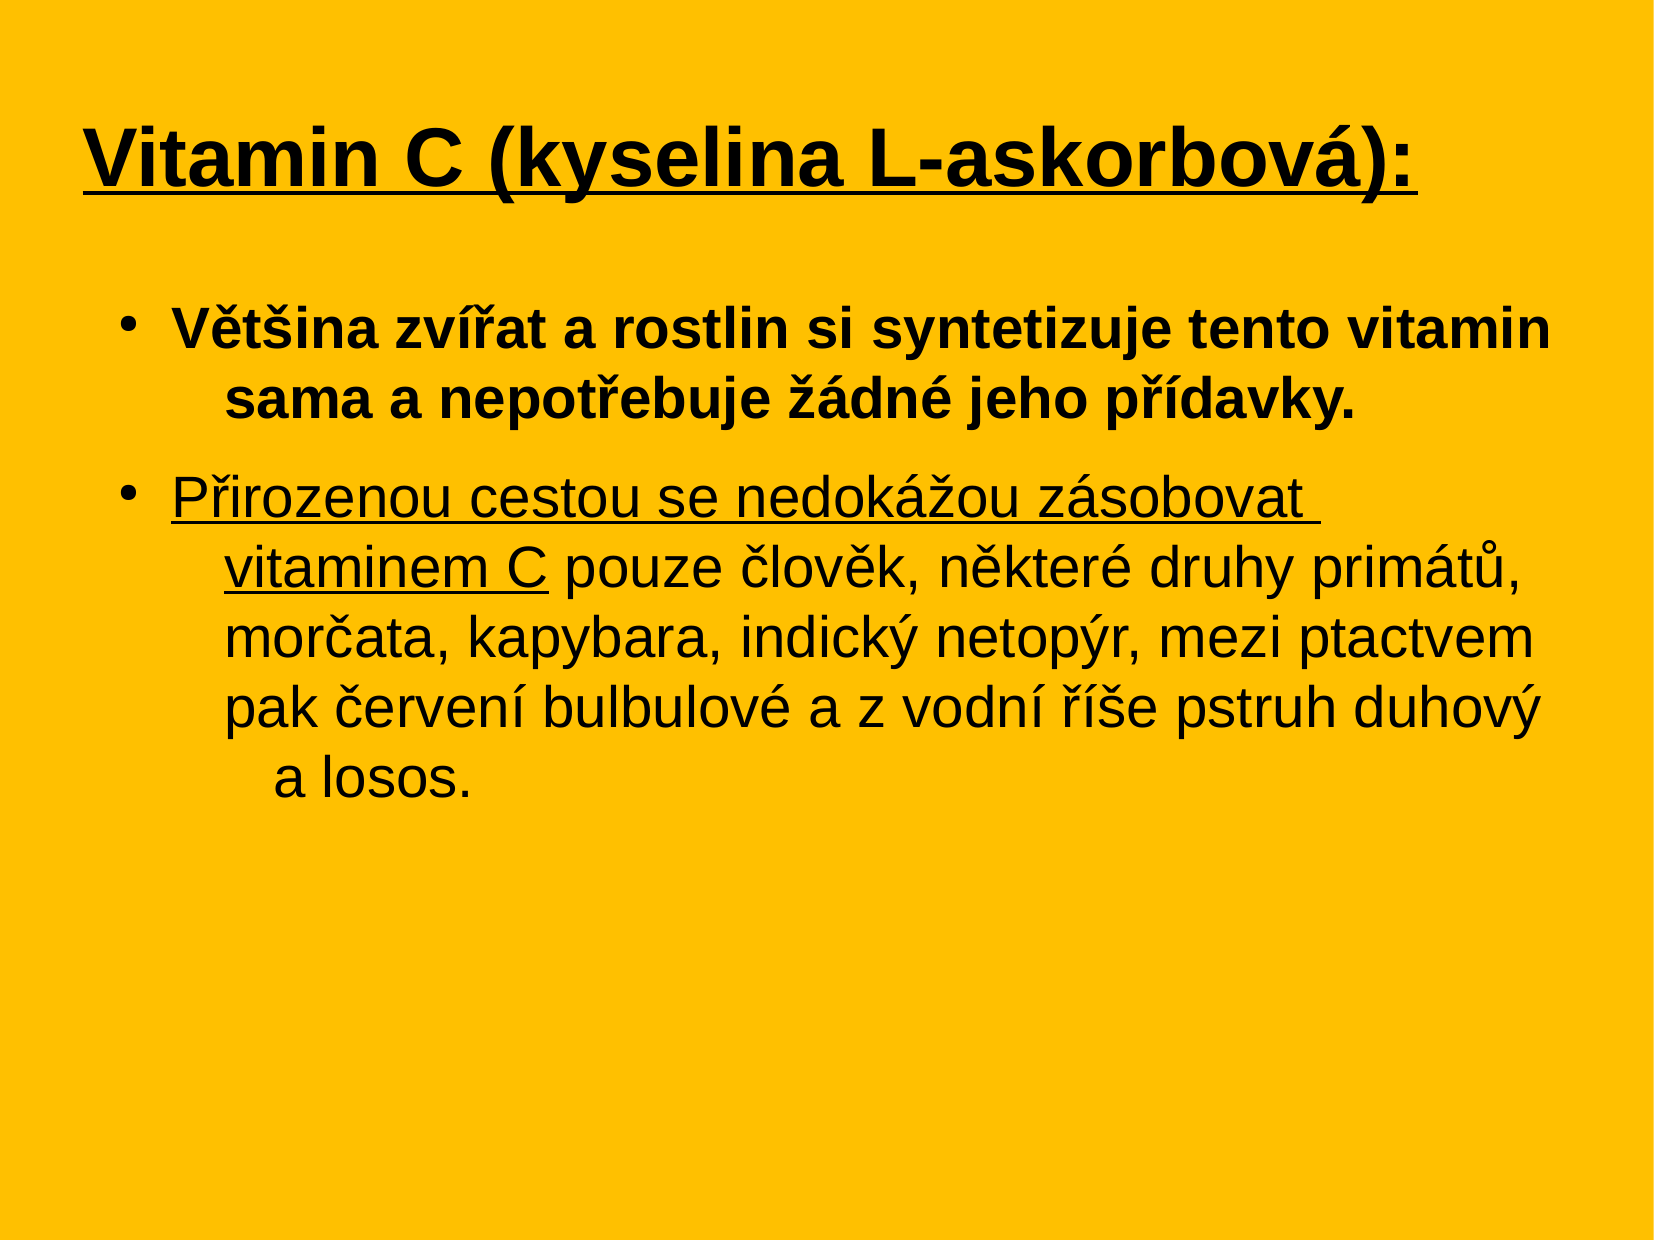

# Vitamin C (kyselina L-askorbová):
Většina zvířat a rostlin si syntetizuje tento vitamin sama a nepotřebuje žádné jeho přídavky.
Přirozenou cestou se nedokážou zásobovat vitaminem C pouze člověk, některé druhy primátů, morčata, kapybara, indický netopýr, mezi ptactvem pak červení bulbulové a z vodní říše pstruh duhový a losos.